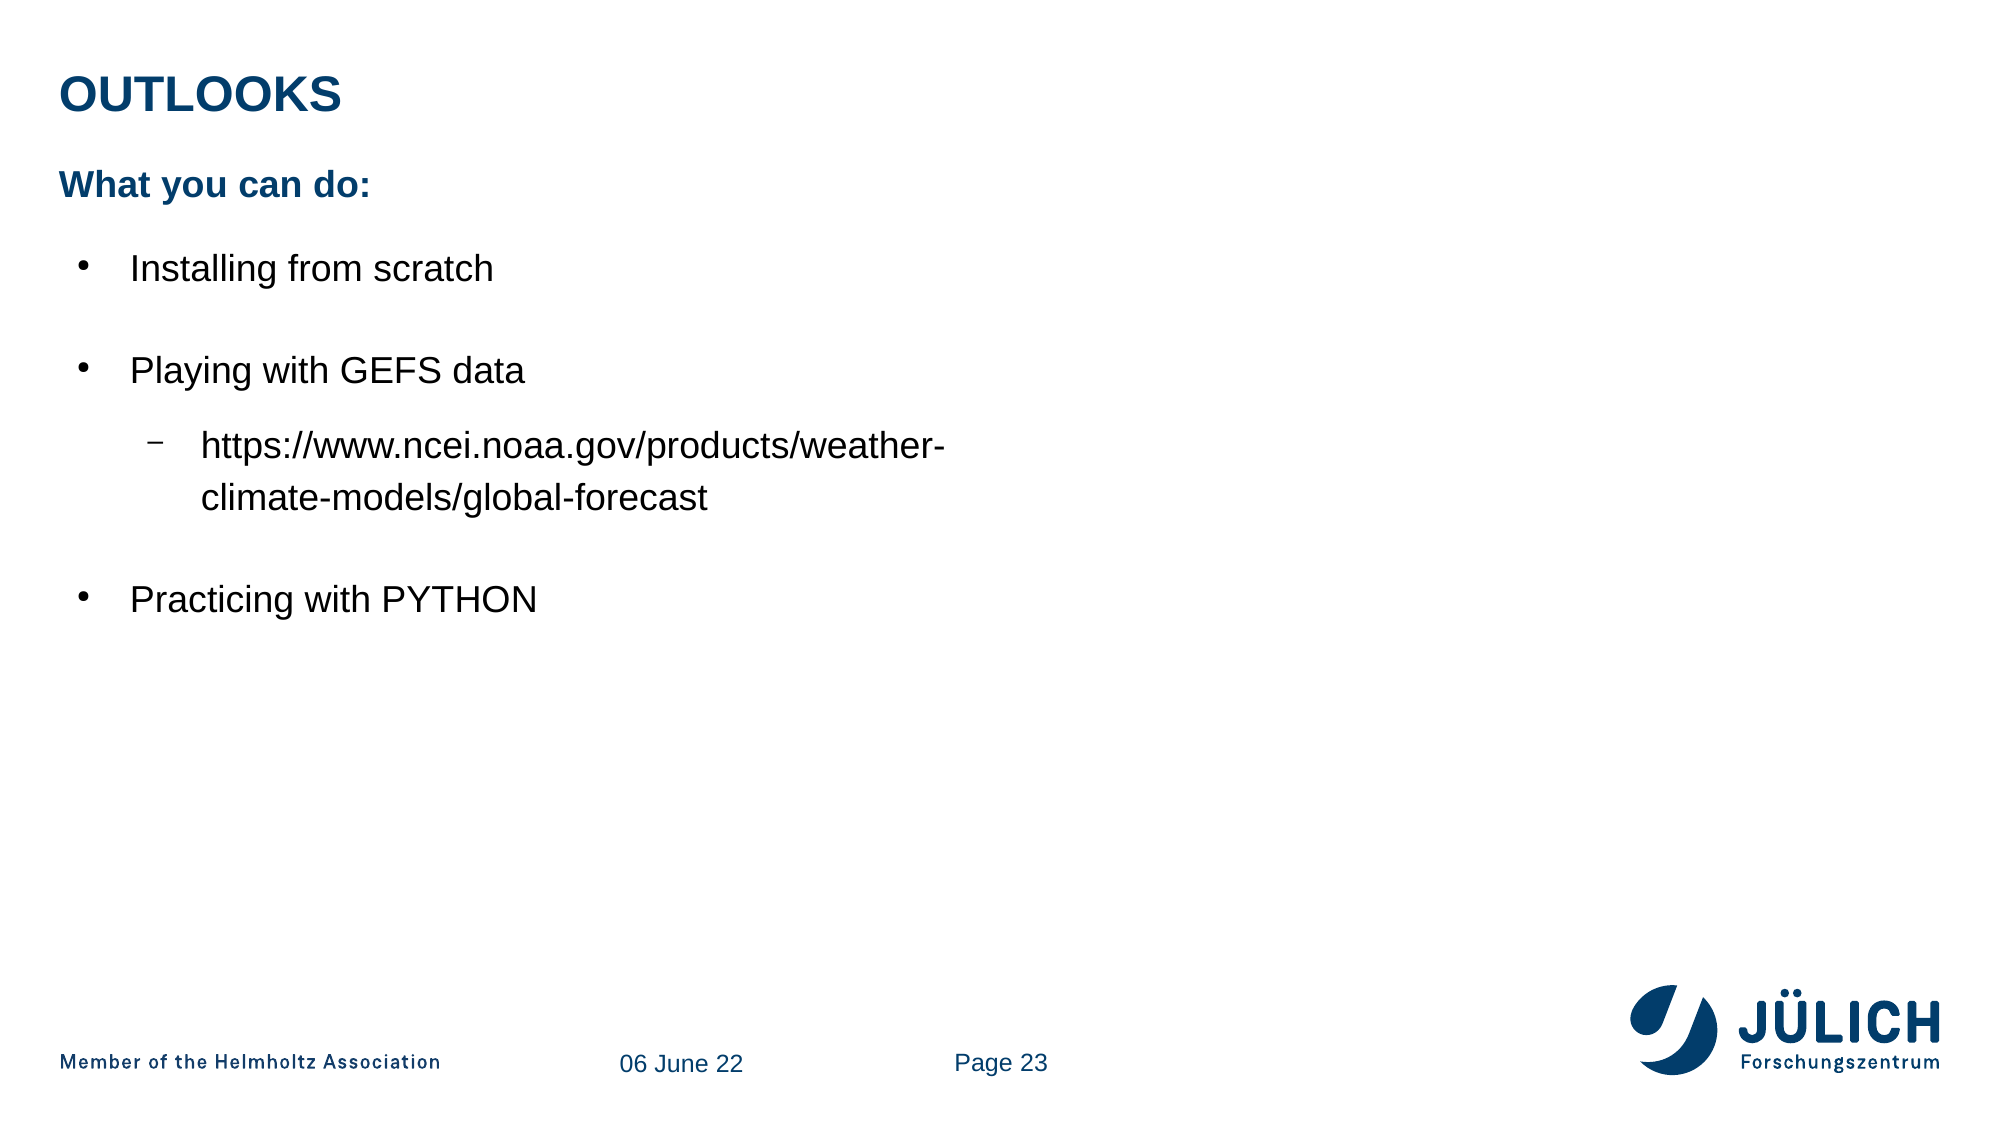

# Outlooks
What you can do:
Installing from scratch
Playing with GEFS data
https://www.ncei.noaa.gov/products/weather-climate-models/global-forecast
Practicing with PYTHON
Page
06 June 22